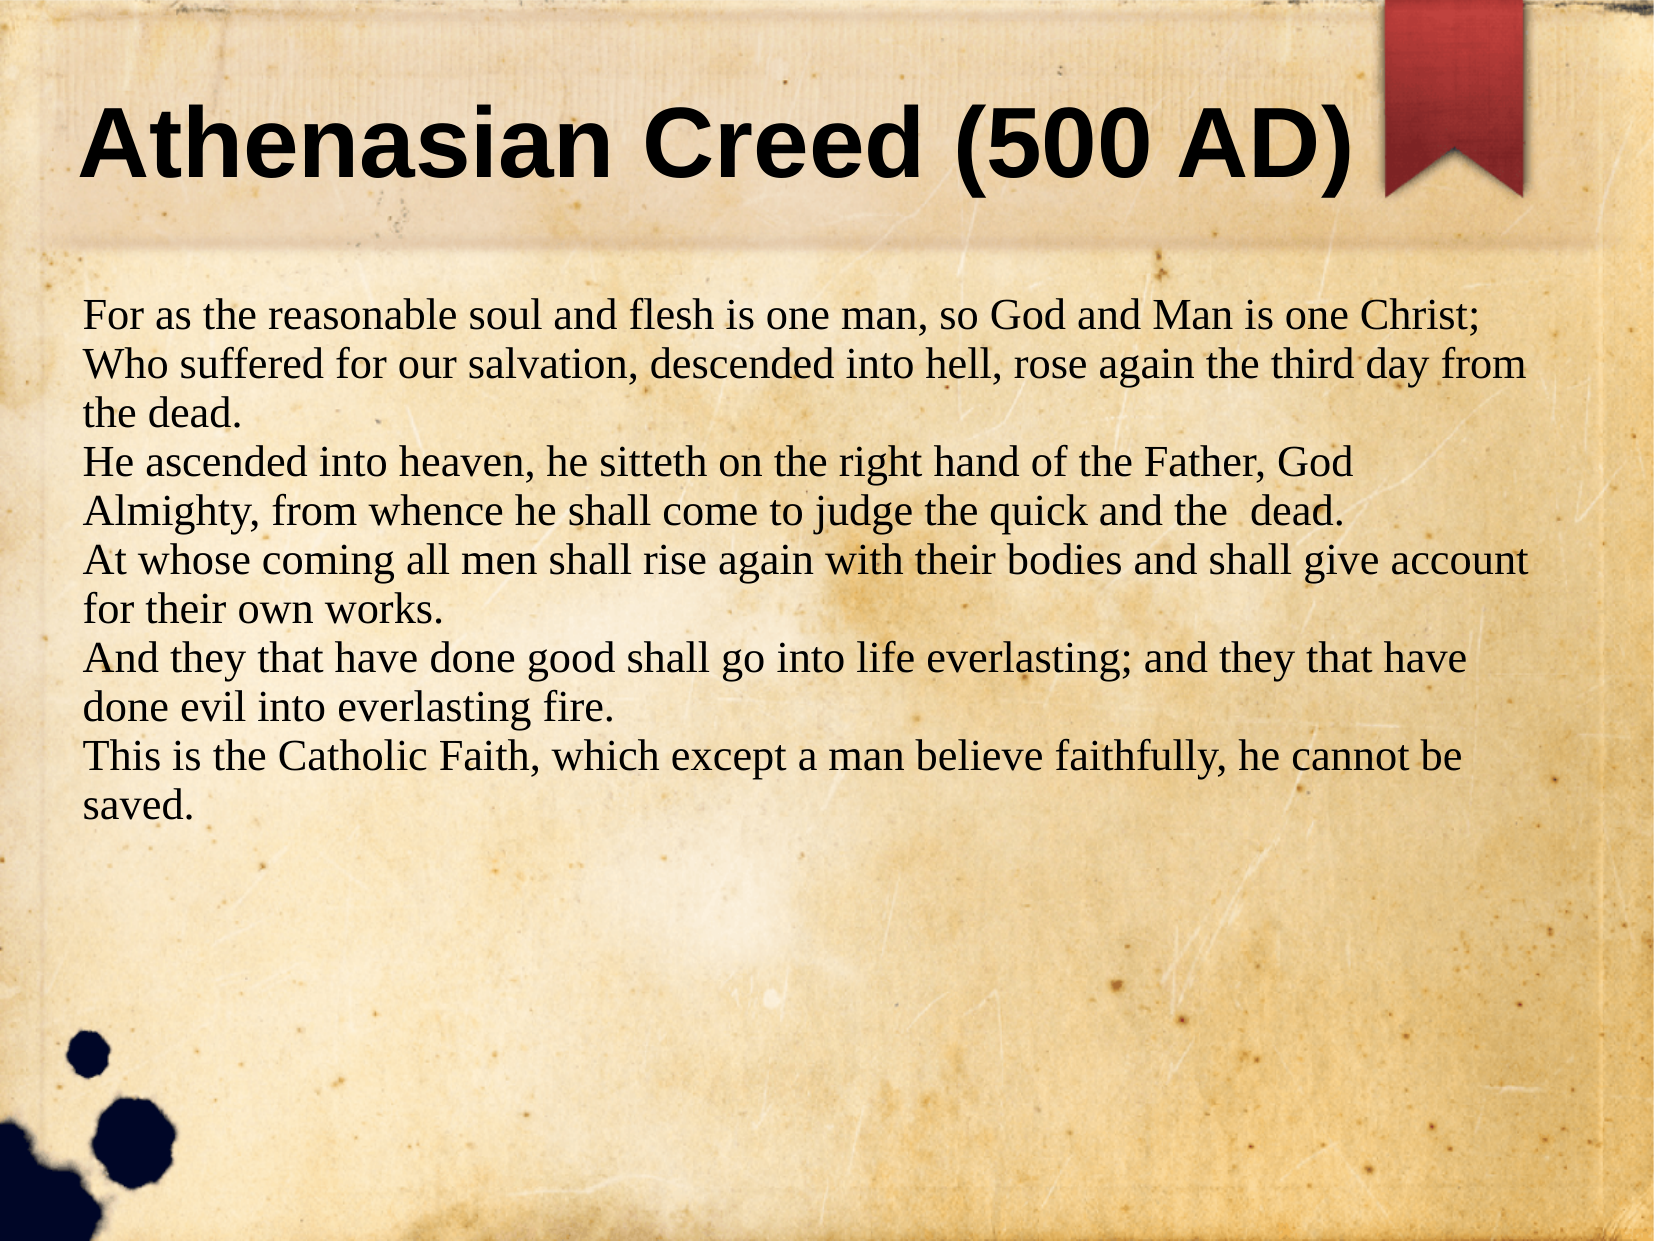

# Athenasian Creed (500 AD)
For as the reasonable soul and flesh is one man, so God and Man is one Christ;
Who suffered for our salvation, descended into hell, rose again the third day from the dead.
He ascended into heaven, he sitteth on the right hand of the Father, God Almighty, from whence he shall come to judge the quick and the  dead.
At whose coming all men shall rise again with their bodies and shall give account for their own works.
And they that have done good shall go into life everlasting; and they that have done evil into everlasting fire.
This is the Catholic Faith, which except a man believe faithfully, he cannot be saved.